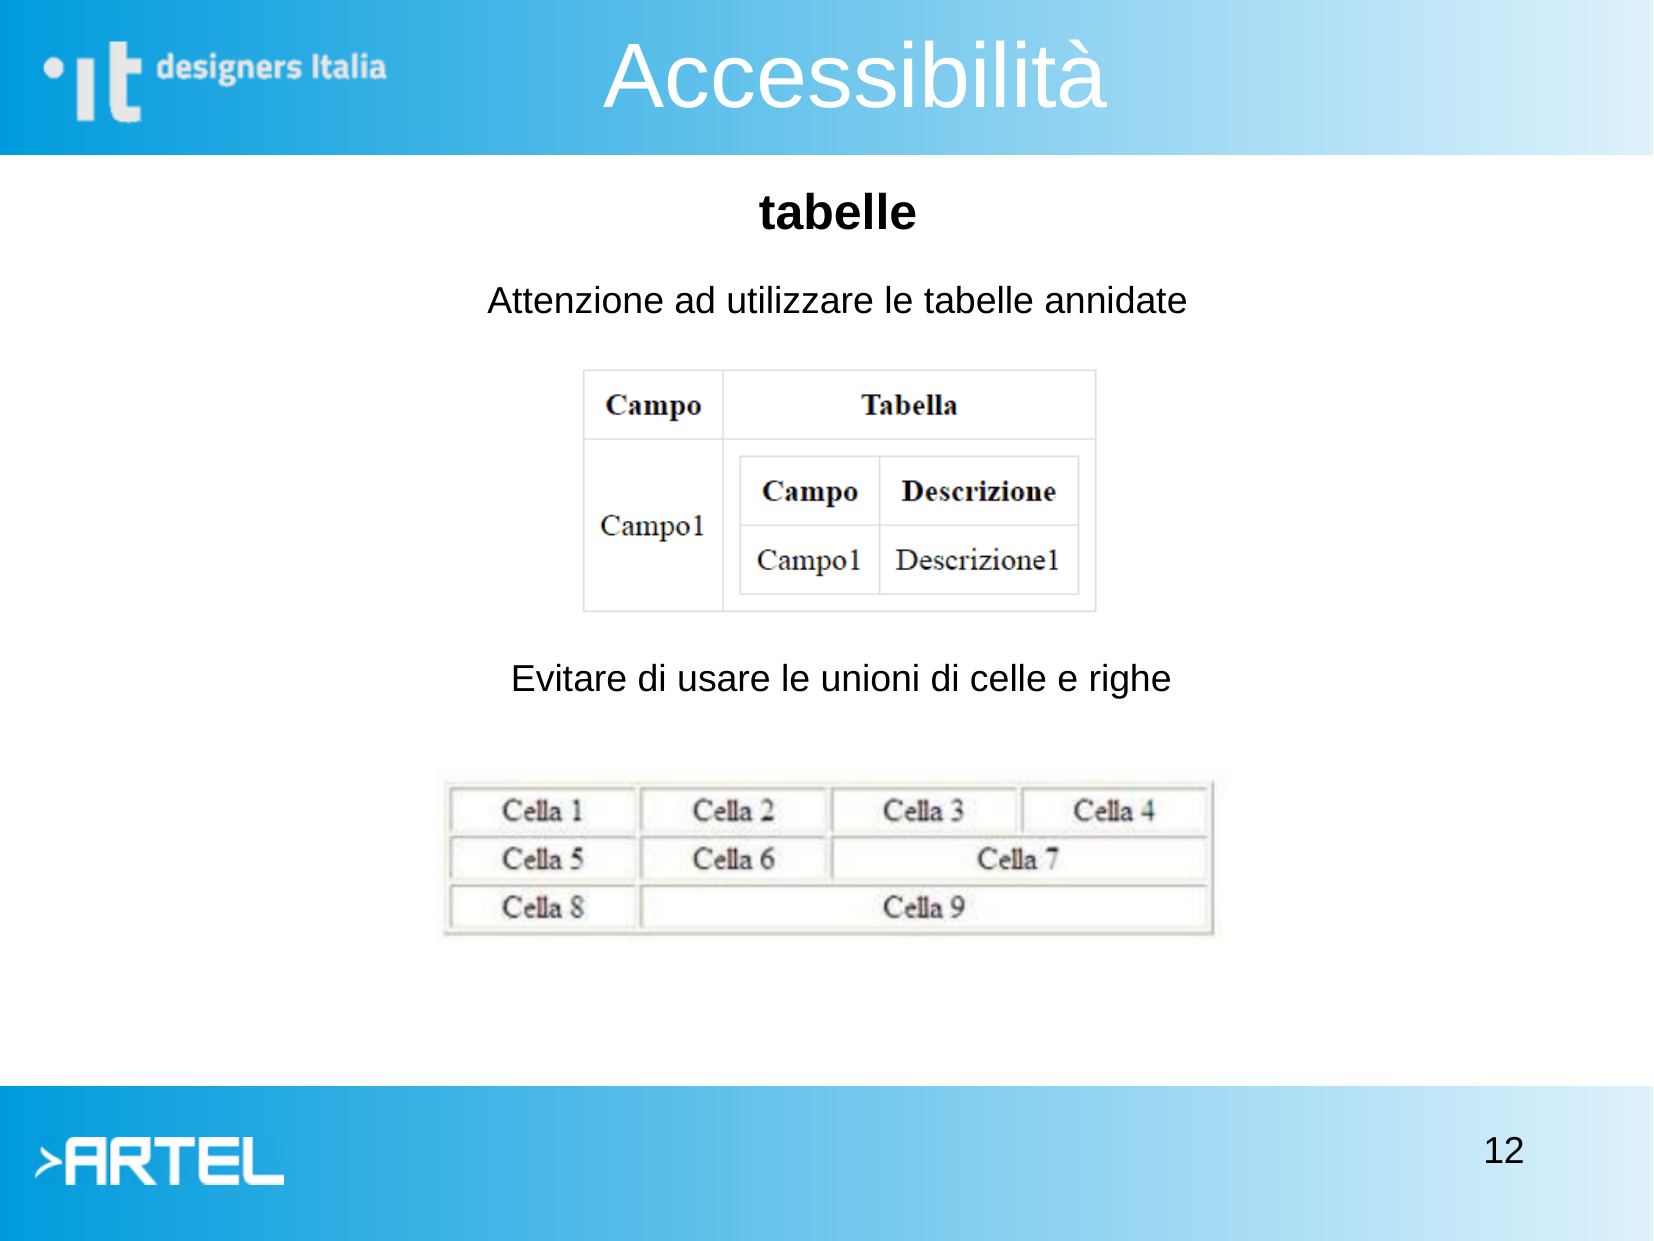

# Accessibilità
tabelle
Attenzione ad utilizzare le tabelle annidate
Evitare di usare le unioni di celle e righe